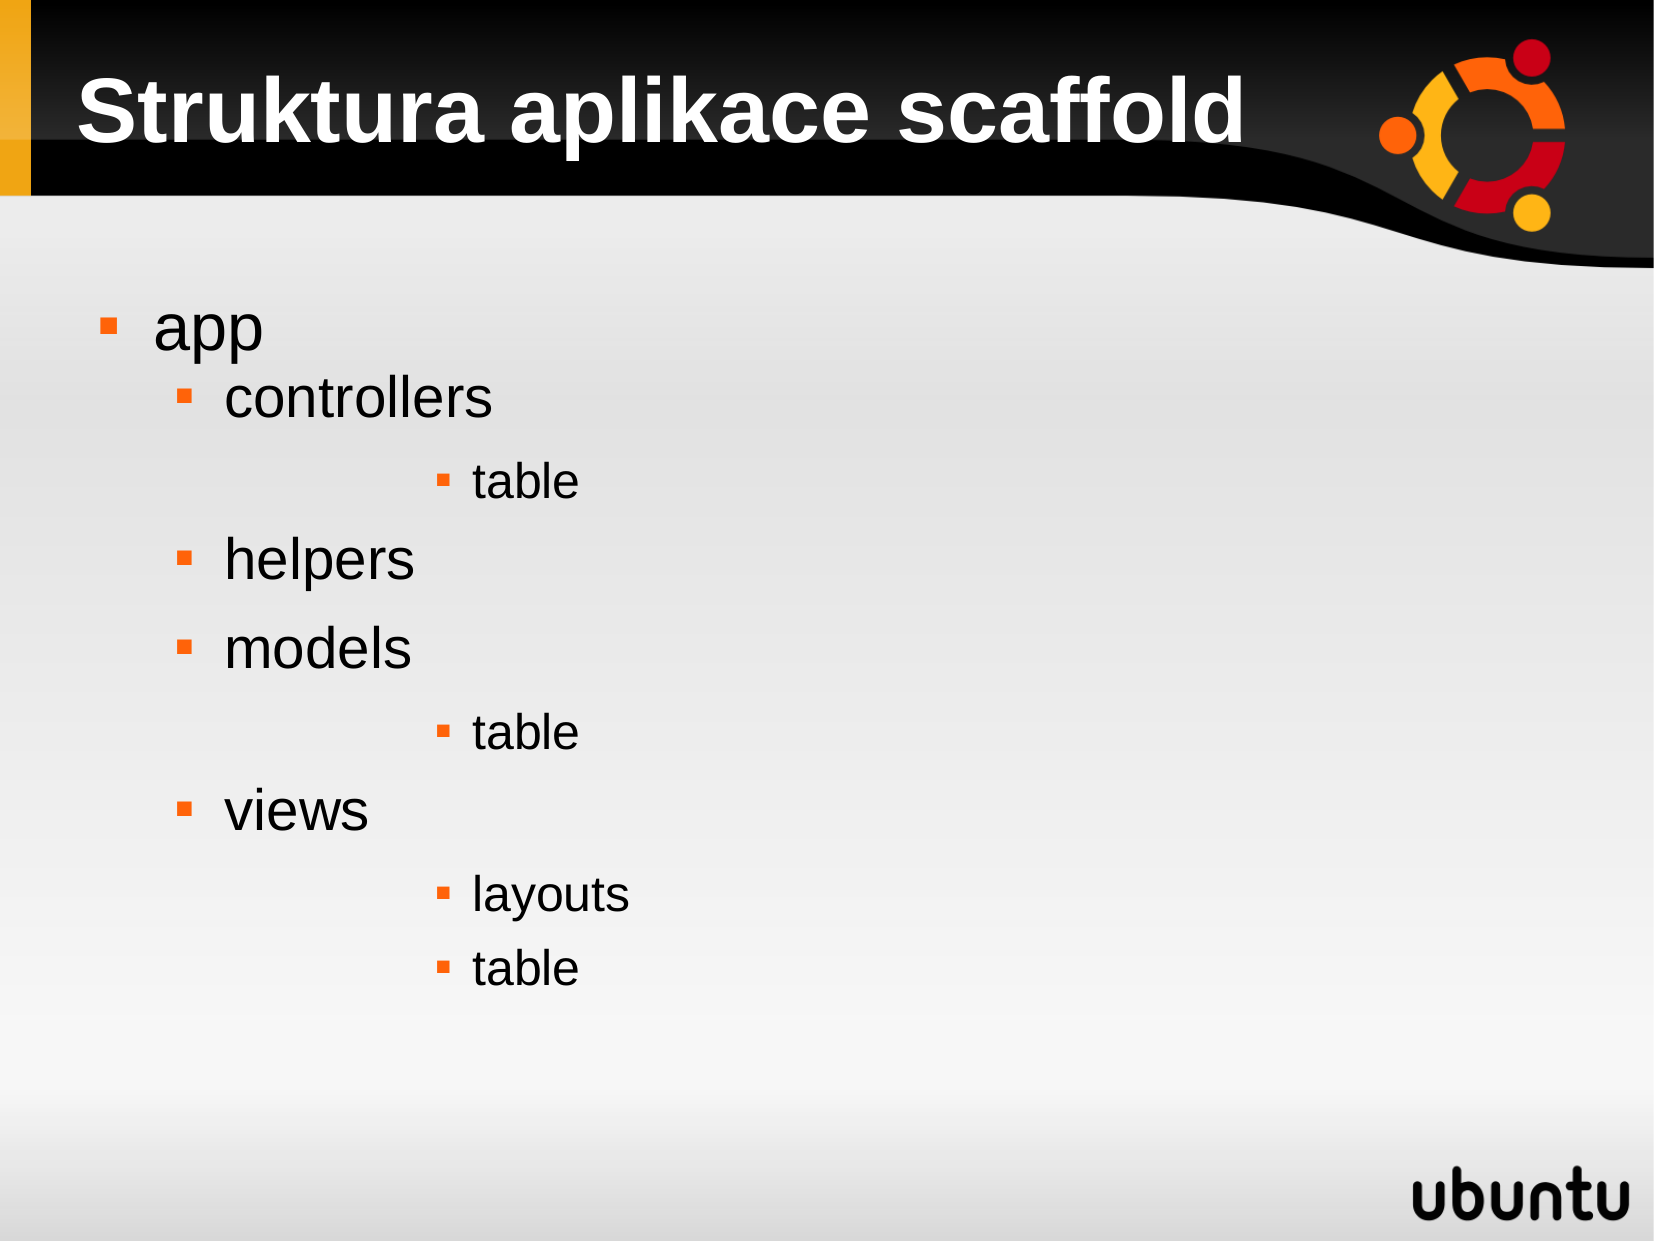

# Struktura aplikace scaffold
app
controllers
table
helpers
models
table
views
layouts
table